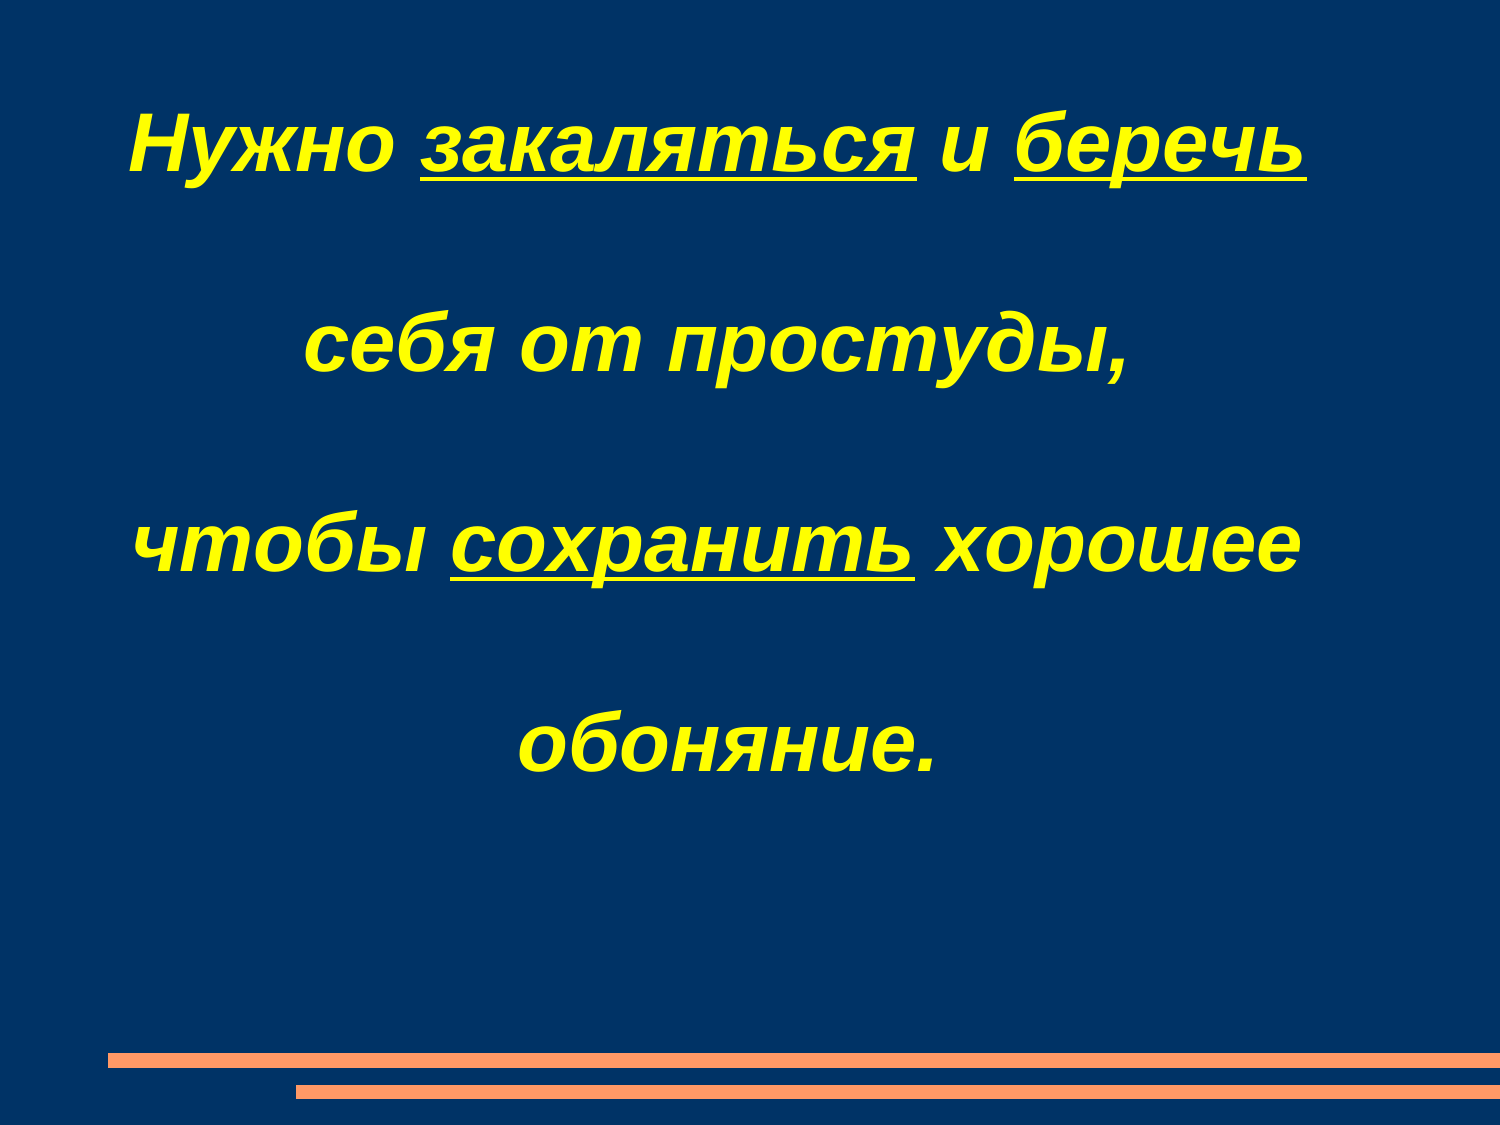

# Нужно закаляться и беречь себя от простуды, чтобы сохранить хорошее обоняние.